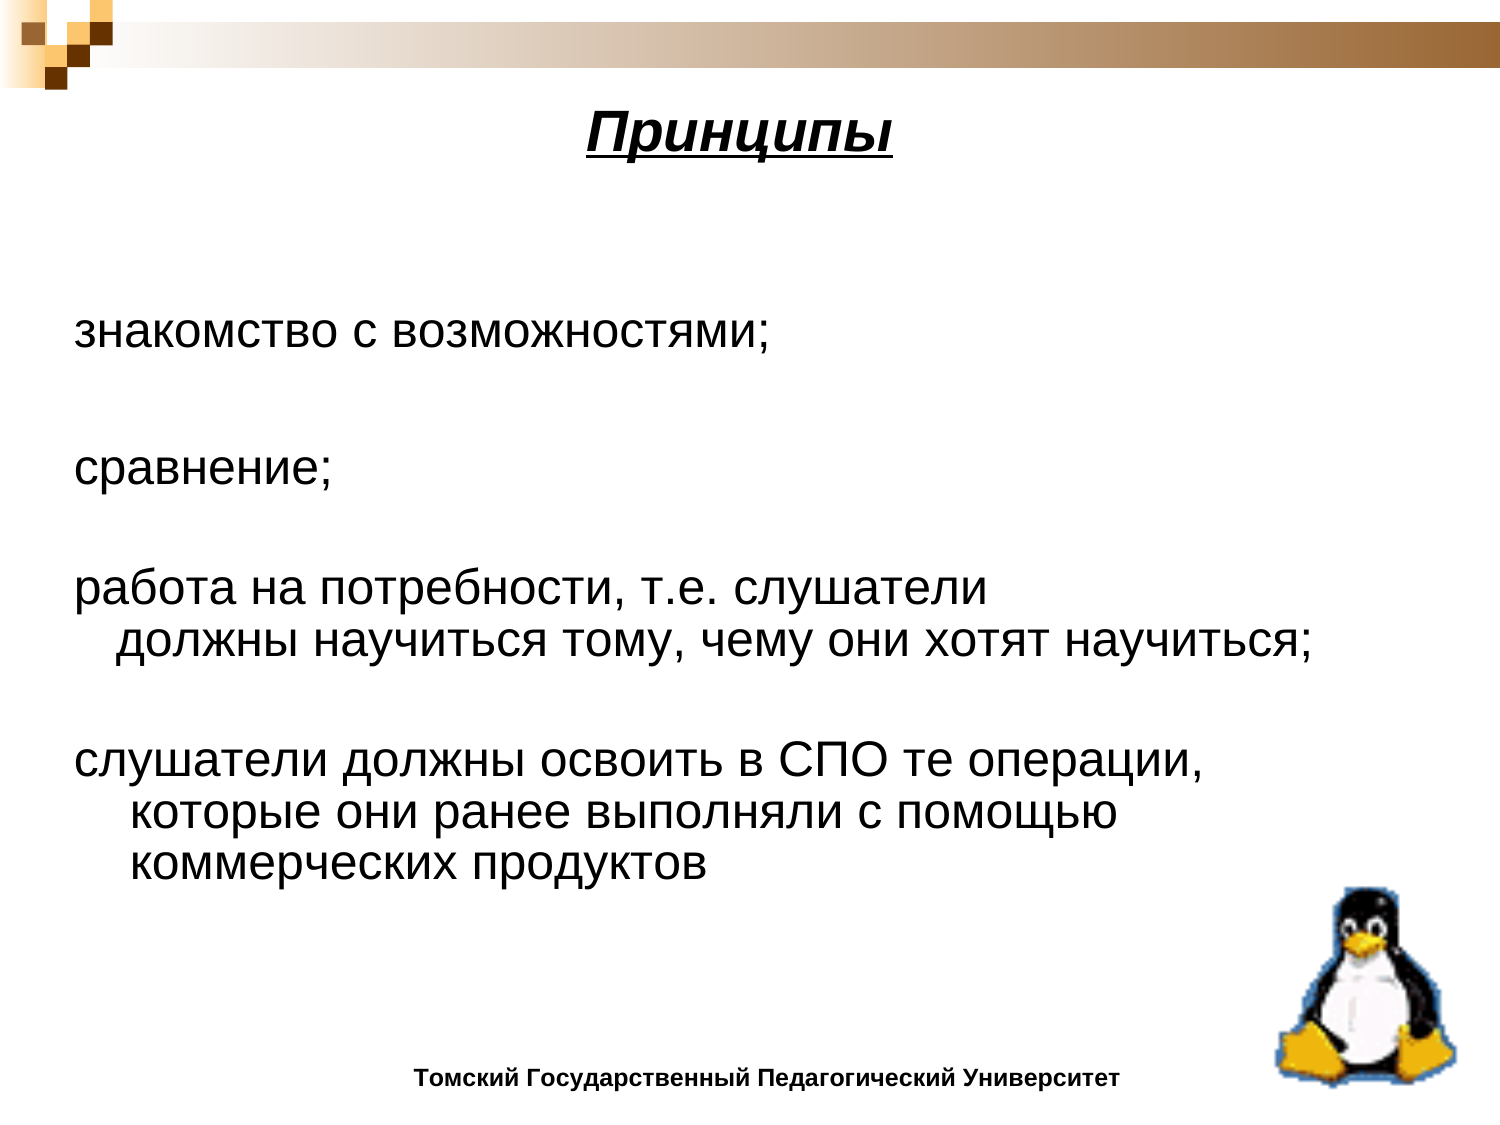

# Принципы
знакомство с возможностями;
сравнение;
работа на потребности, т.е. слушатели
 должны научиться тому, чему они хотят научиться;
слушатели должны освоить в СПО те операции, которые они ранее выполняли с помощью коммерческих продуктов
Томский Государственный Педагогический Университет